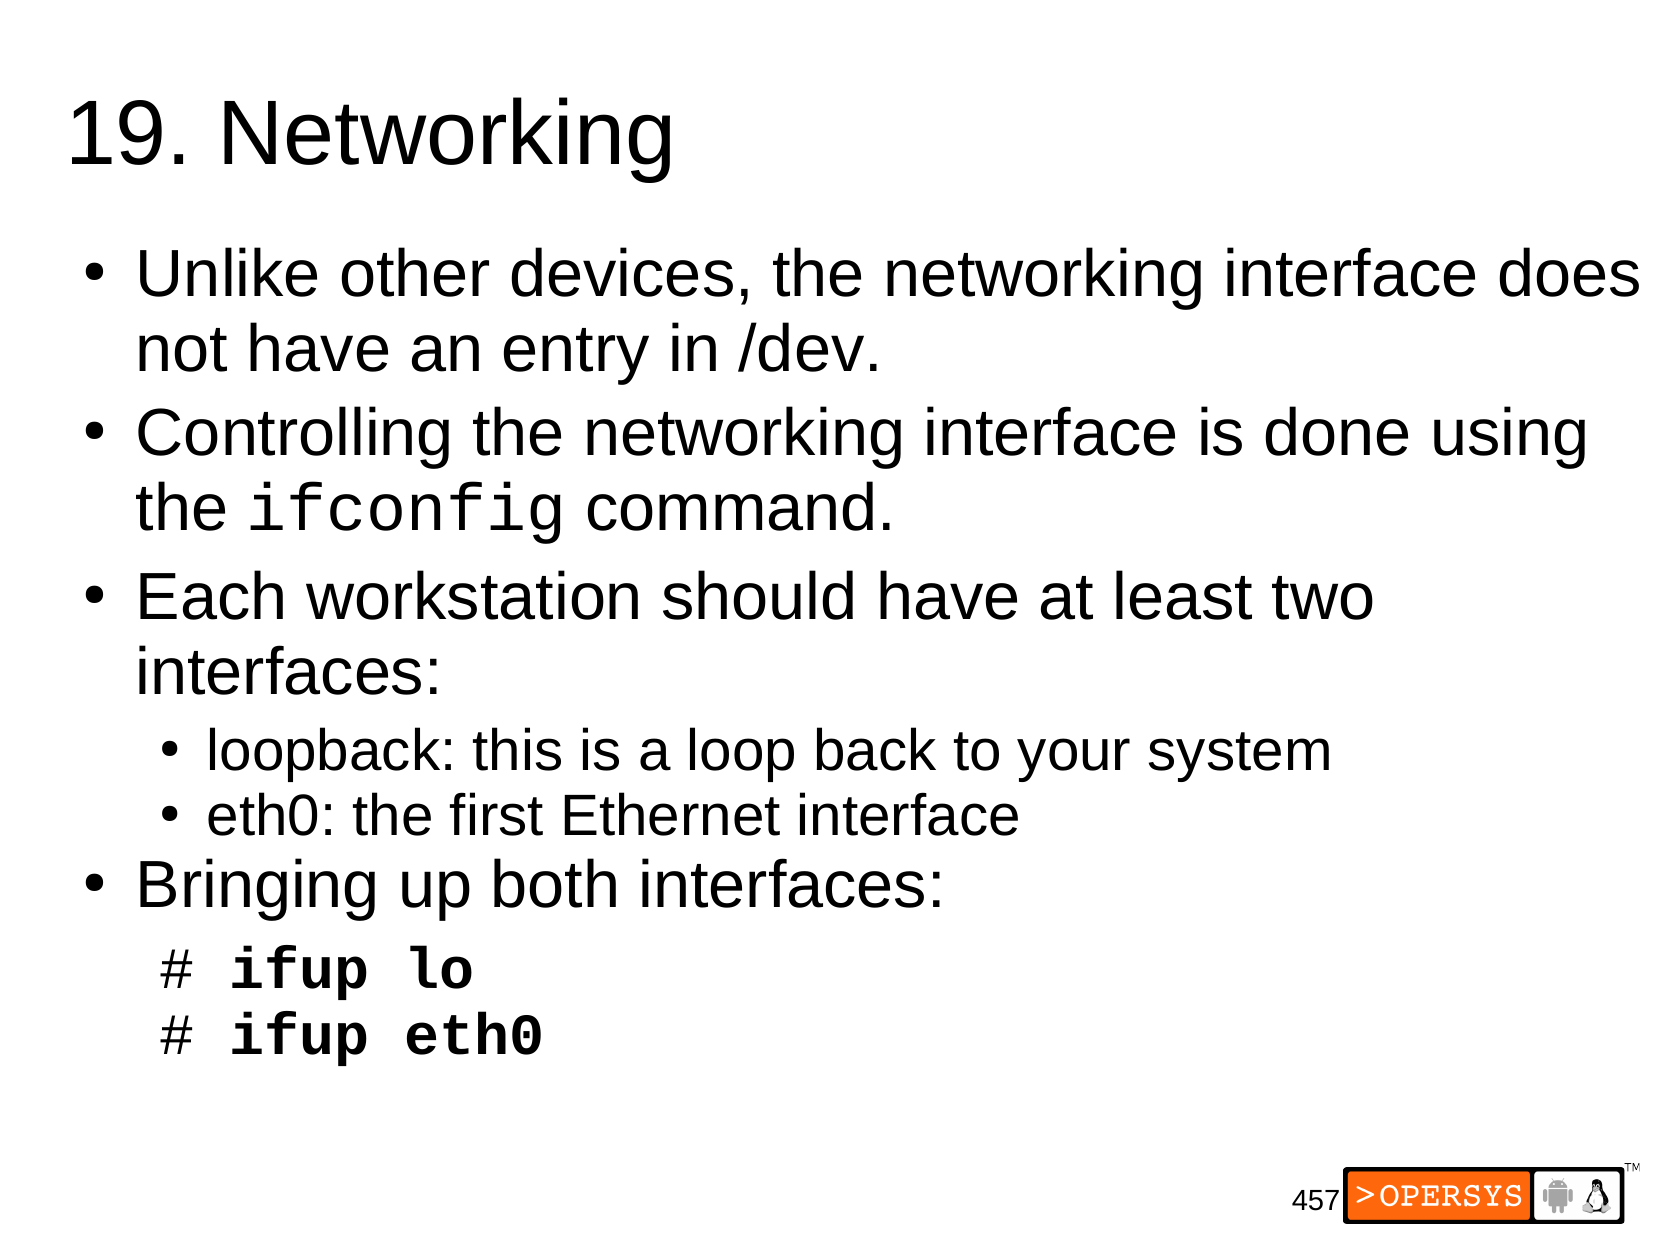

# 19. Networking
Unlike other devices, the networking interface does not have an entry in /dev.
Controlling the networking interface is done using the ifconfig command.
Each workstation should have at least two interfaces:
loopback: this is a loop back to your system
eth0: the first Ethernet interface
Bringing up both interfaces:
# ifup lo
# ifup eth0